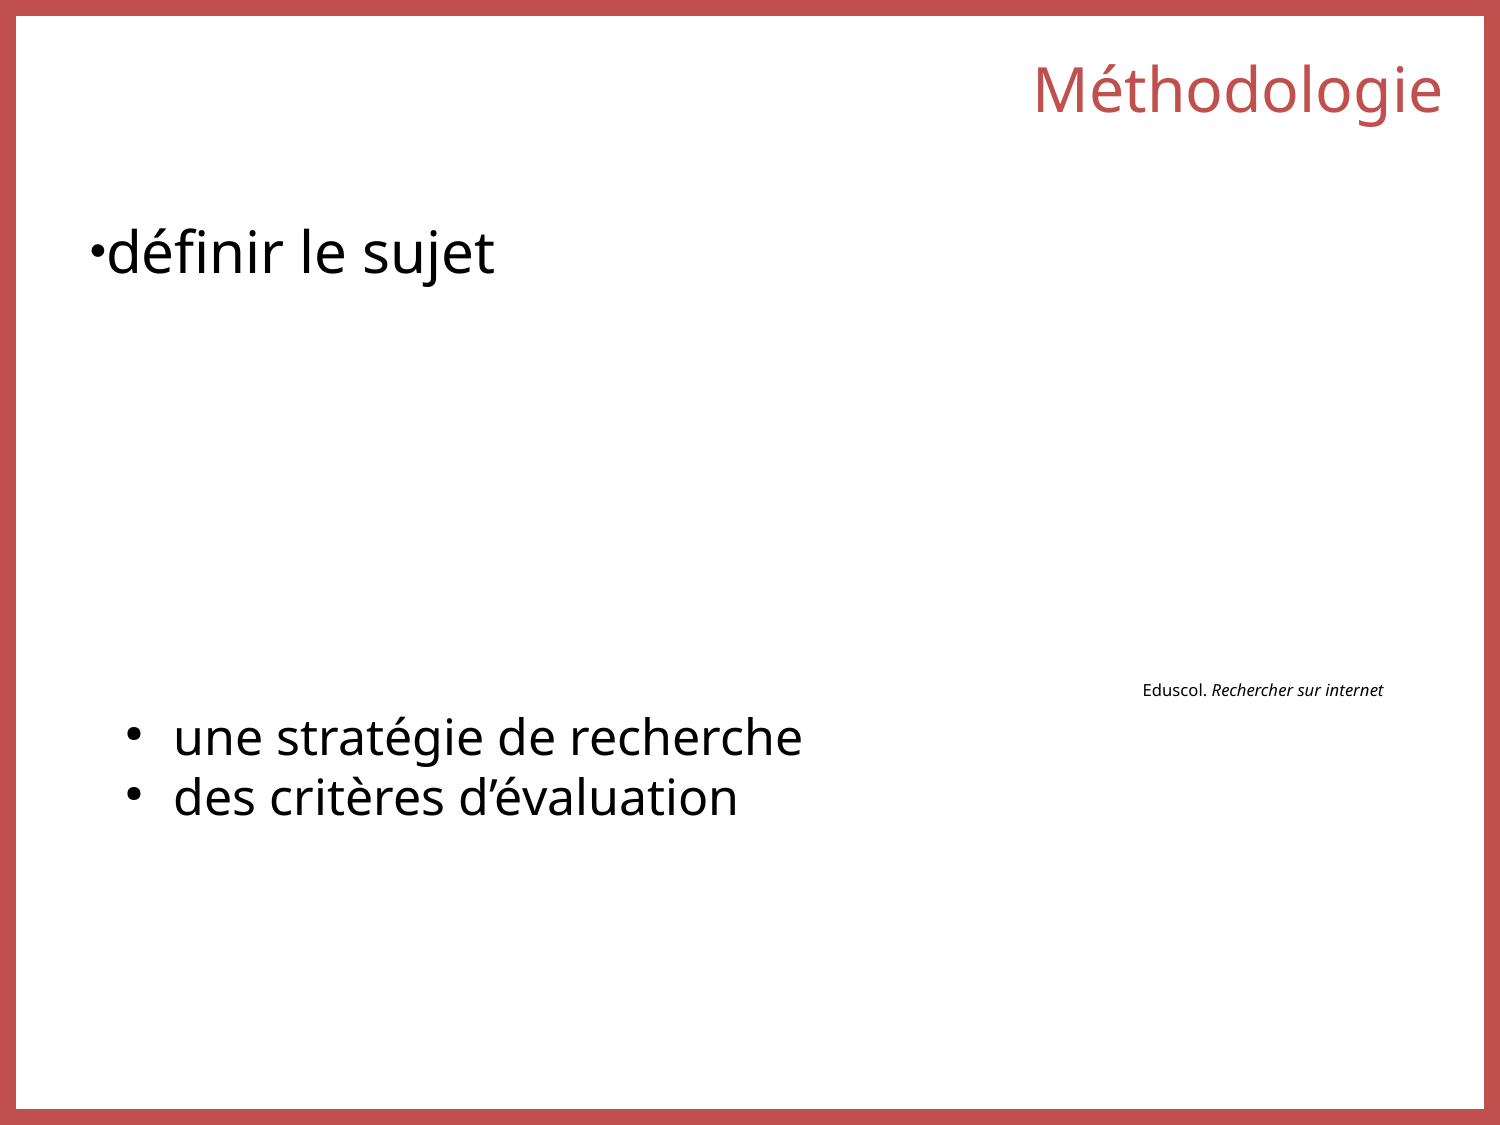

Méthodologie
définir le sujet
 une stratégie de recherche
 des critères d’évaluation
Eduscol. Rechercher sur internet